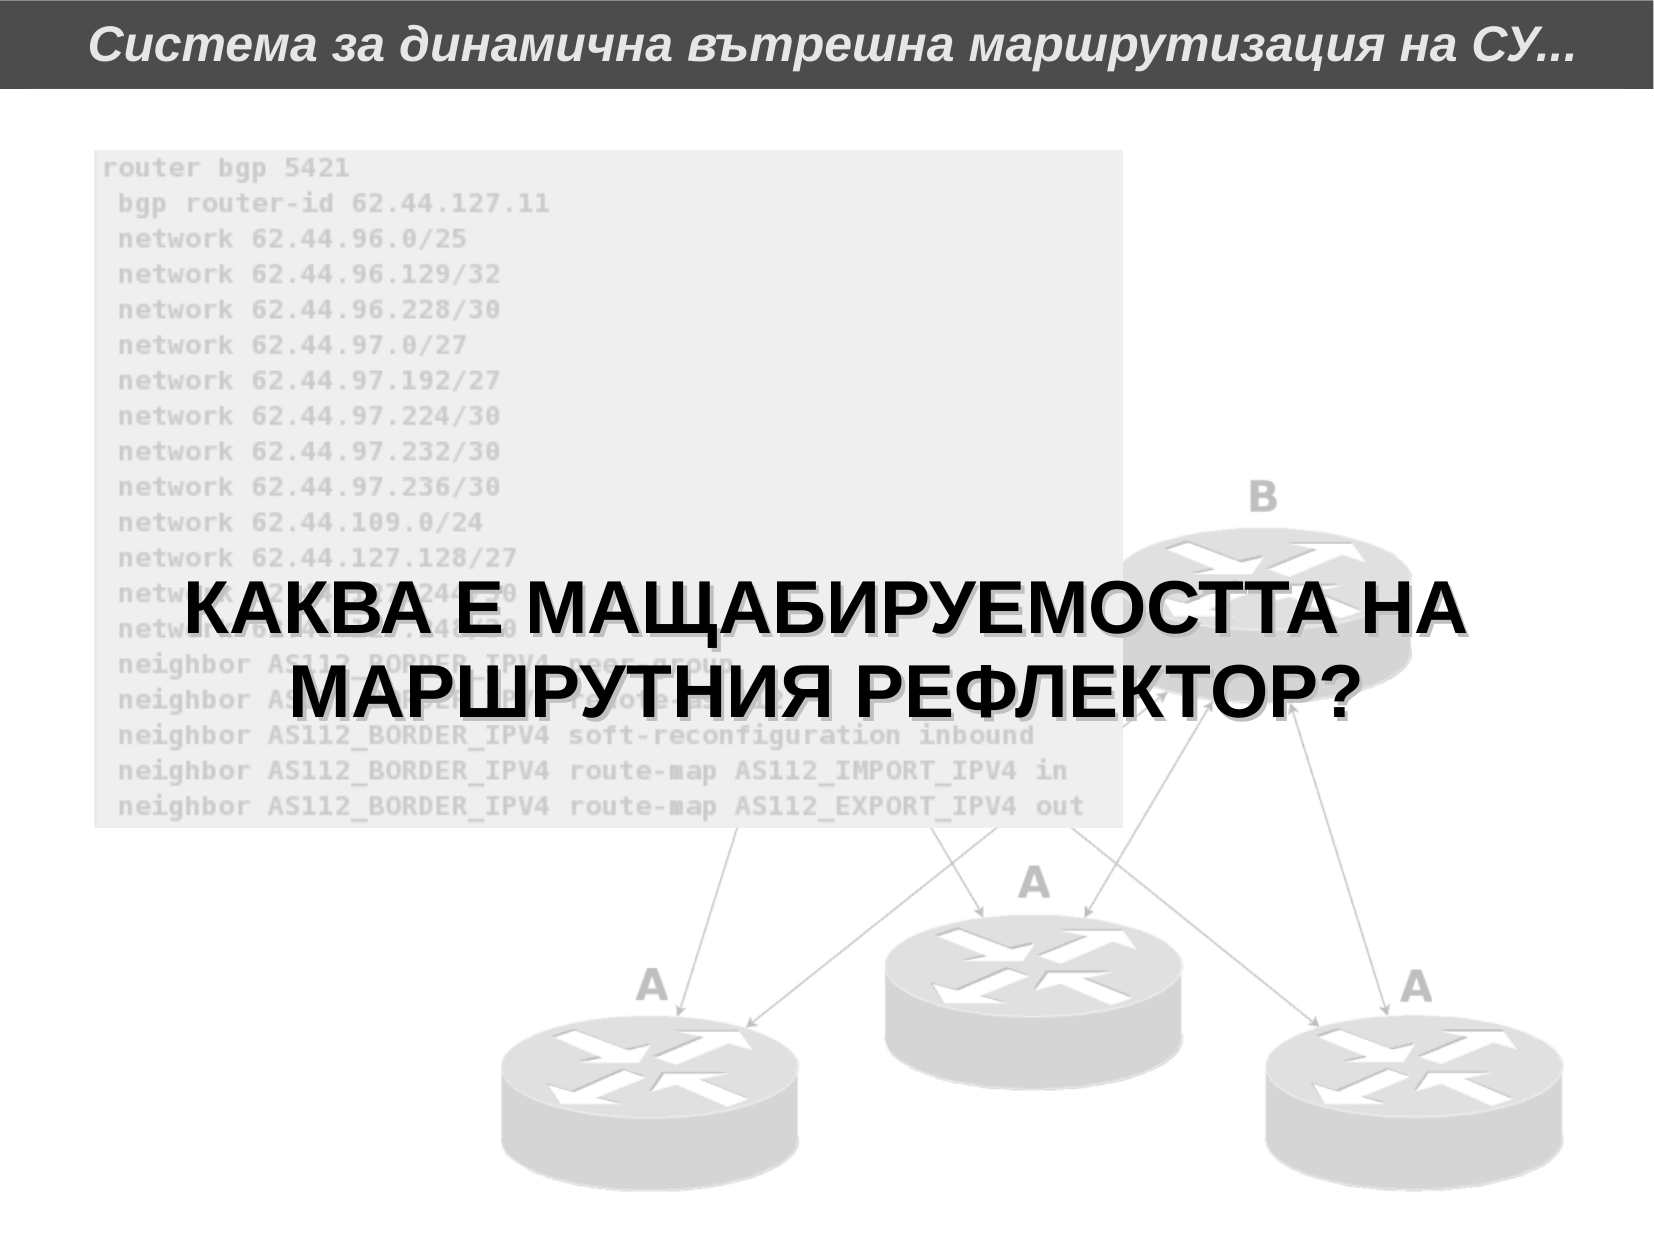

Система за динамична вътрешна маршрутизация на СУ...
КАКВА Е МАЩАБИРУЕМОСТТА НА МАРШРУТНИЯ РЕФЛЕКТОР?